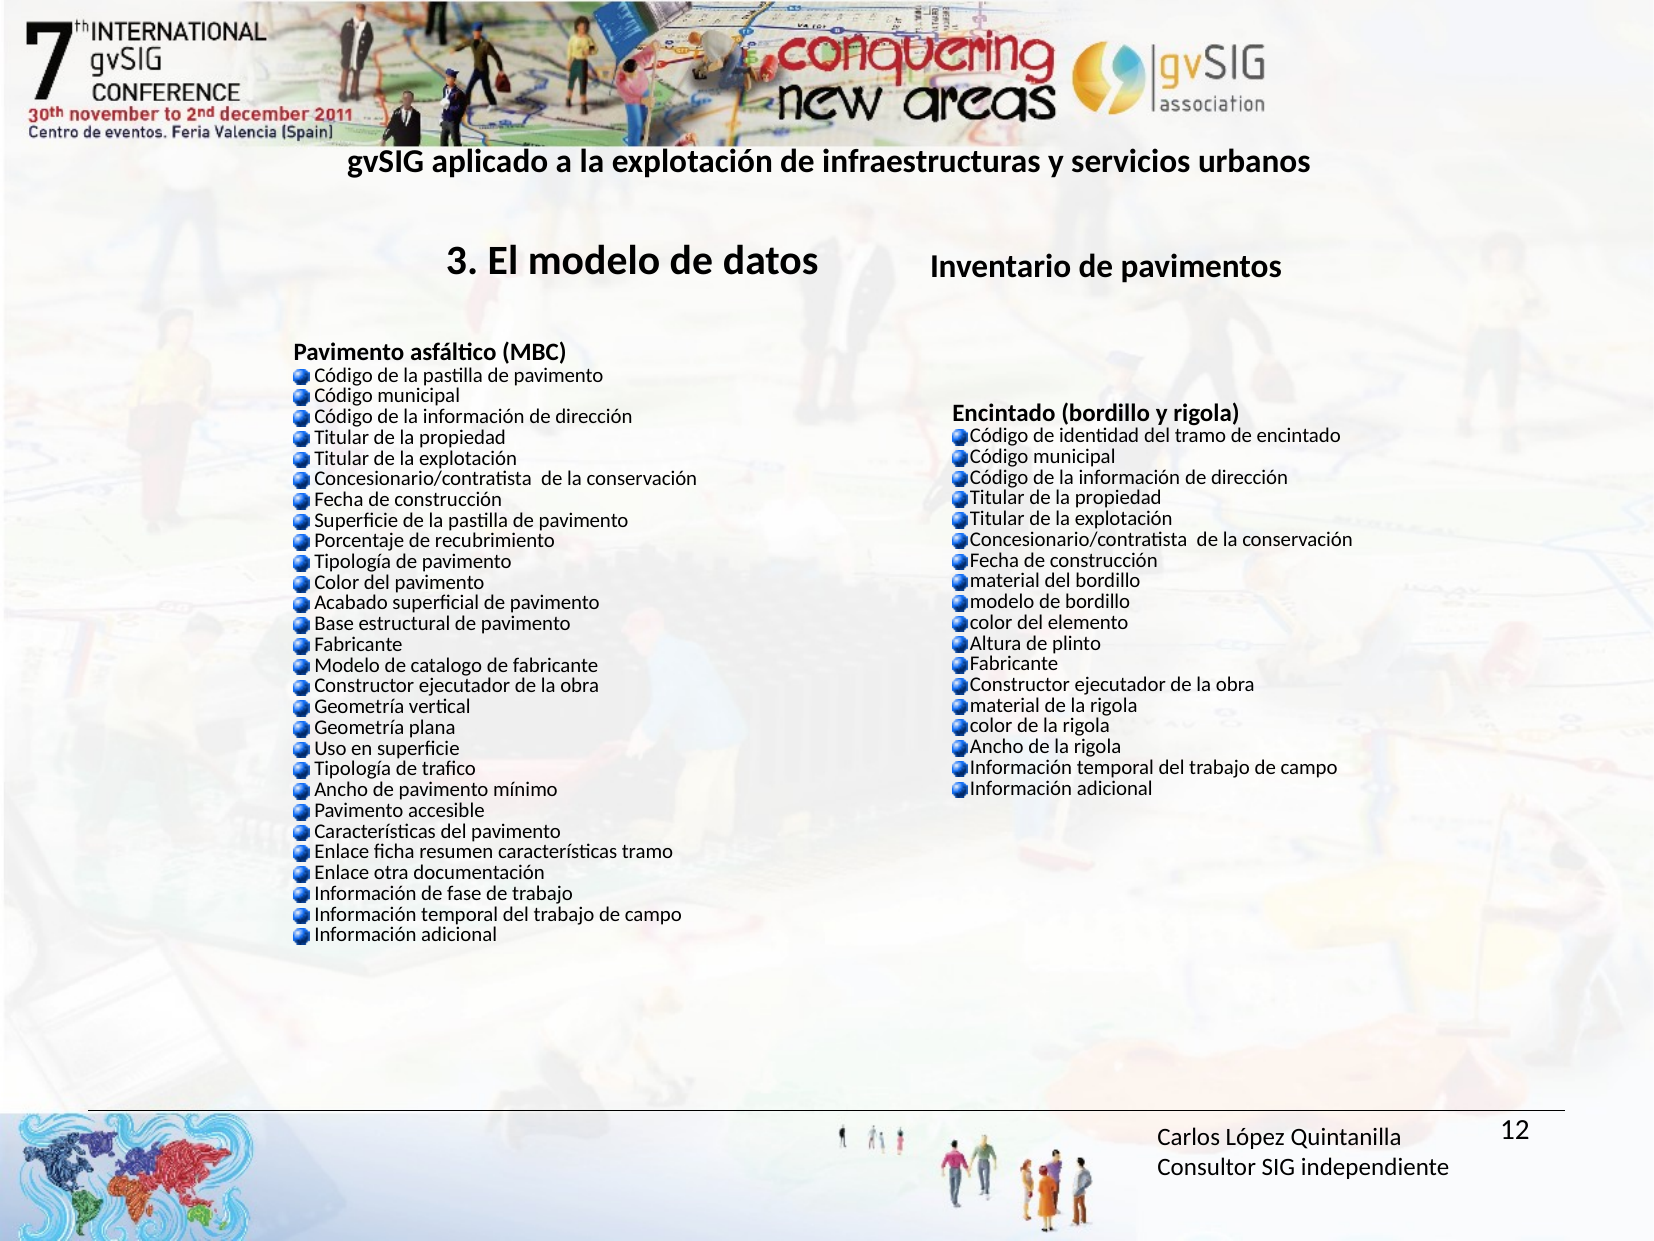

# gvSIG aplicado a la explotación de infraestructuras y servicios urbanos
3. El modelo de datos
 Inventario de pavimentos
Pavimento asfáltico (MBC)
Código de la pastilla de pavimento
Código municipal
Código de la información de dirección
Titular de la propiedad
Titular de la explotación
Concesionario/contratista de la conservación
Fecha de construcción
Superficie de la pastilla de pavimento
Porcentaje de recubrimiento
Tipología de pavimento
Color del pavimento
Acabado superficial de pavimento
Base estructural de pavimento
Fabricante
Modelo de catalogo de fabricante
Constructor ejecutador de la obra
Geometría vertical
Geometría plana
Uso en superficie
Tipología de trafico
Ancho de pavimento mínimo
Pavimento accesible
Características del pavimento
Enlace ficha resumen características tramo
Enlace otra documentación
Información de fase de trabajo
Información temporal del trabajo de campo
Información adicional
Encintado (bordillo y rigola)
Código de identidad del tramo de encintado
Código municipal
Código de la información de dirección
Titular de la propiedad
Titular de la explotación
Concesionario/contratista de la conservación
Fecha de construcción
material del bordillo
modelo de bordillo
color del elemento
Altura de plinto
Fabricante
Constructor ejecutador de la obra
material de la rigola
color de la rigola
Ancho de la rigola
Información temporal del trabajo de campo
Información adicional
Carlos López Quintanilla
Consultor SIG independiente